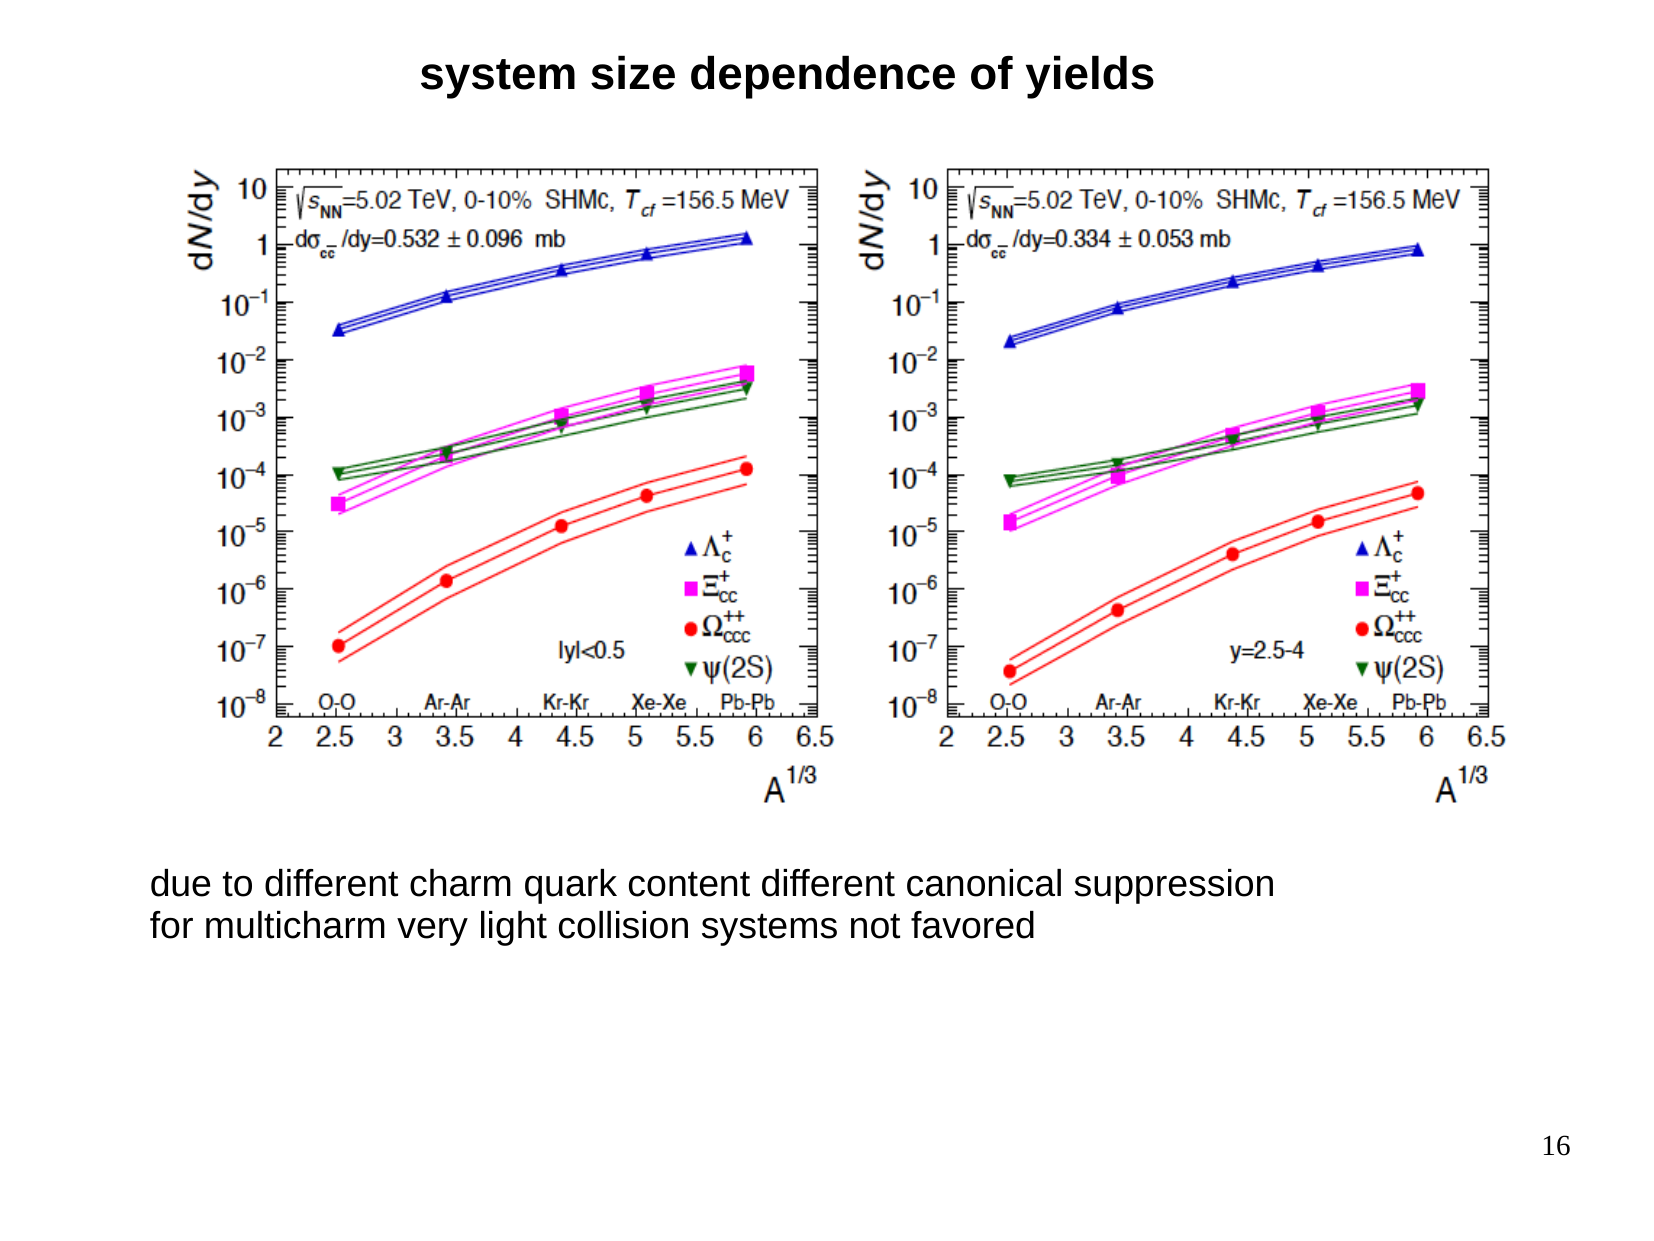

system size dependence of yields
due to different charm quark content different canonical suppression
for multicharm very light collision systems not favored
16